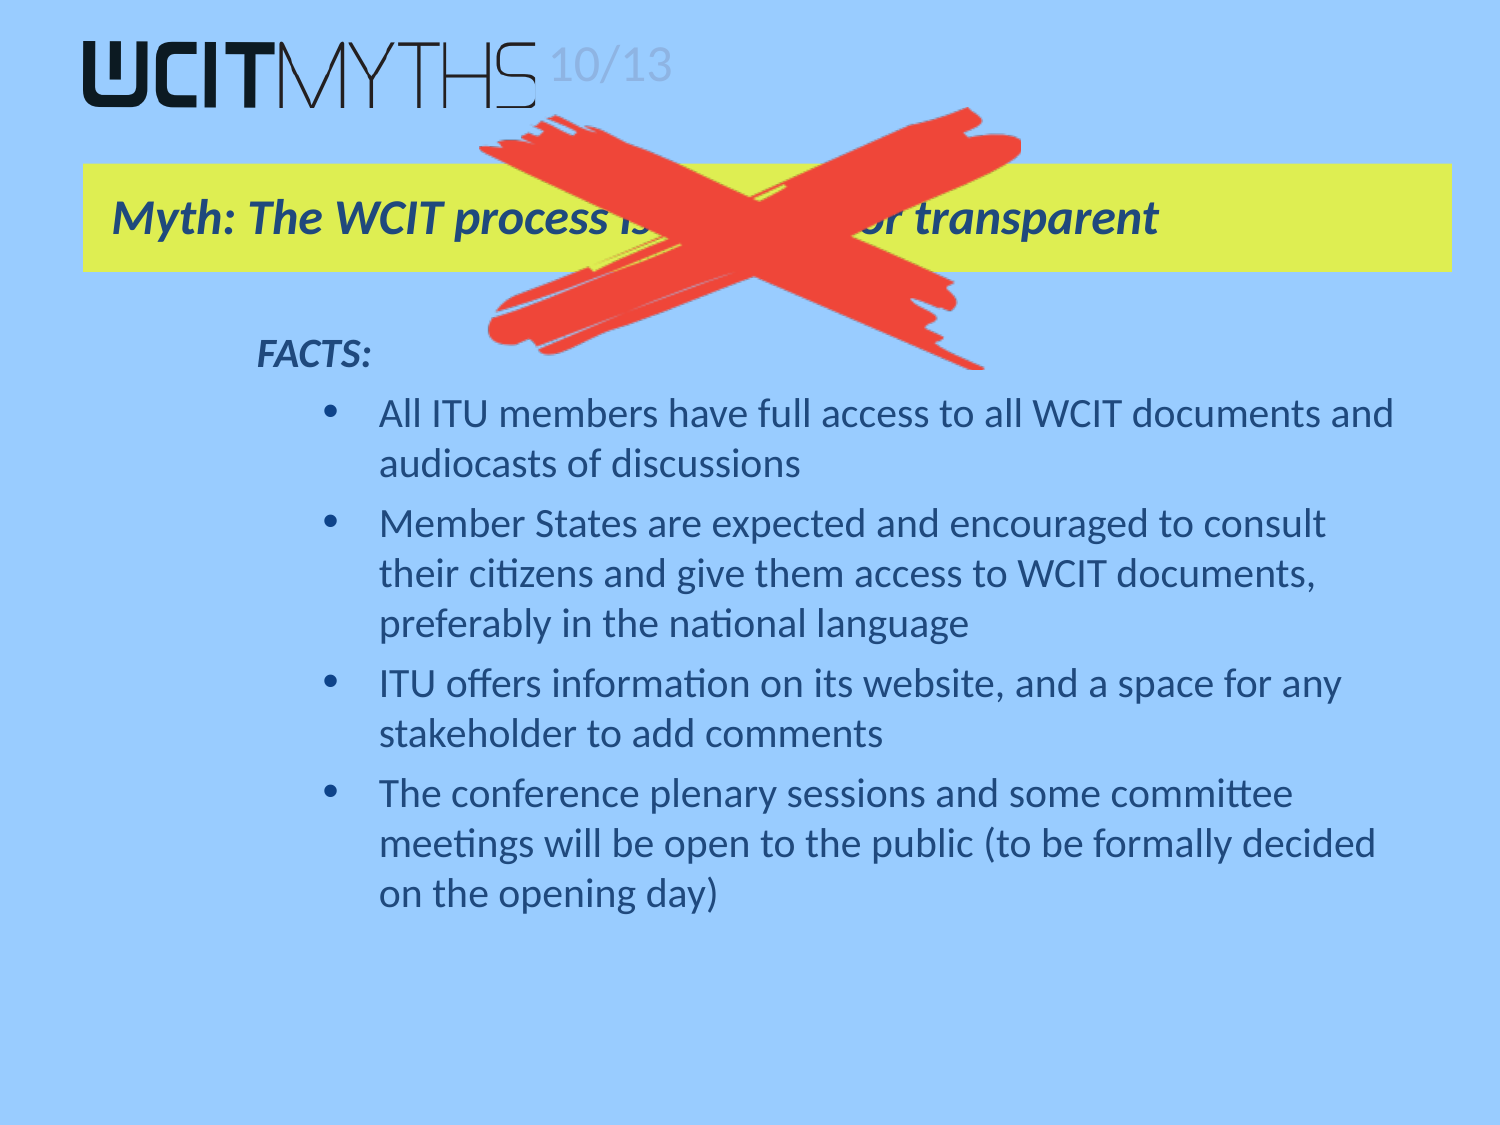

10/13
Myth: The WCIT process is not open or transparent
FACTS:
All ITU members have full access to all WCIT documents and audiocasts of discussions
Member States are expected and encouraged to consult their citizens and give them access to WCIT documents, preferably in the national language
ITU offers information on its website, and a space for any stakeholder to add comments
The conference plenary sessions and some committee meetings will be open to the public (to be formally decided on the opening day)